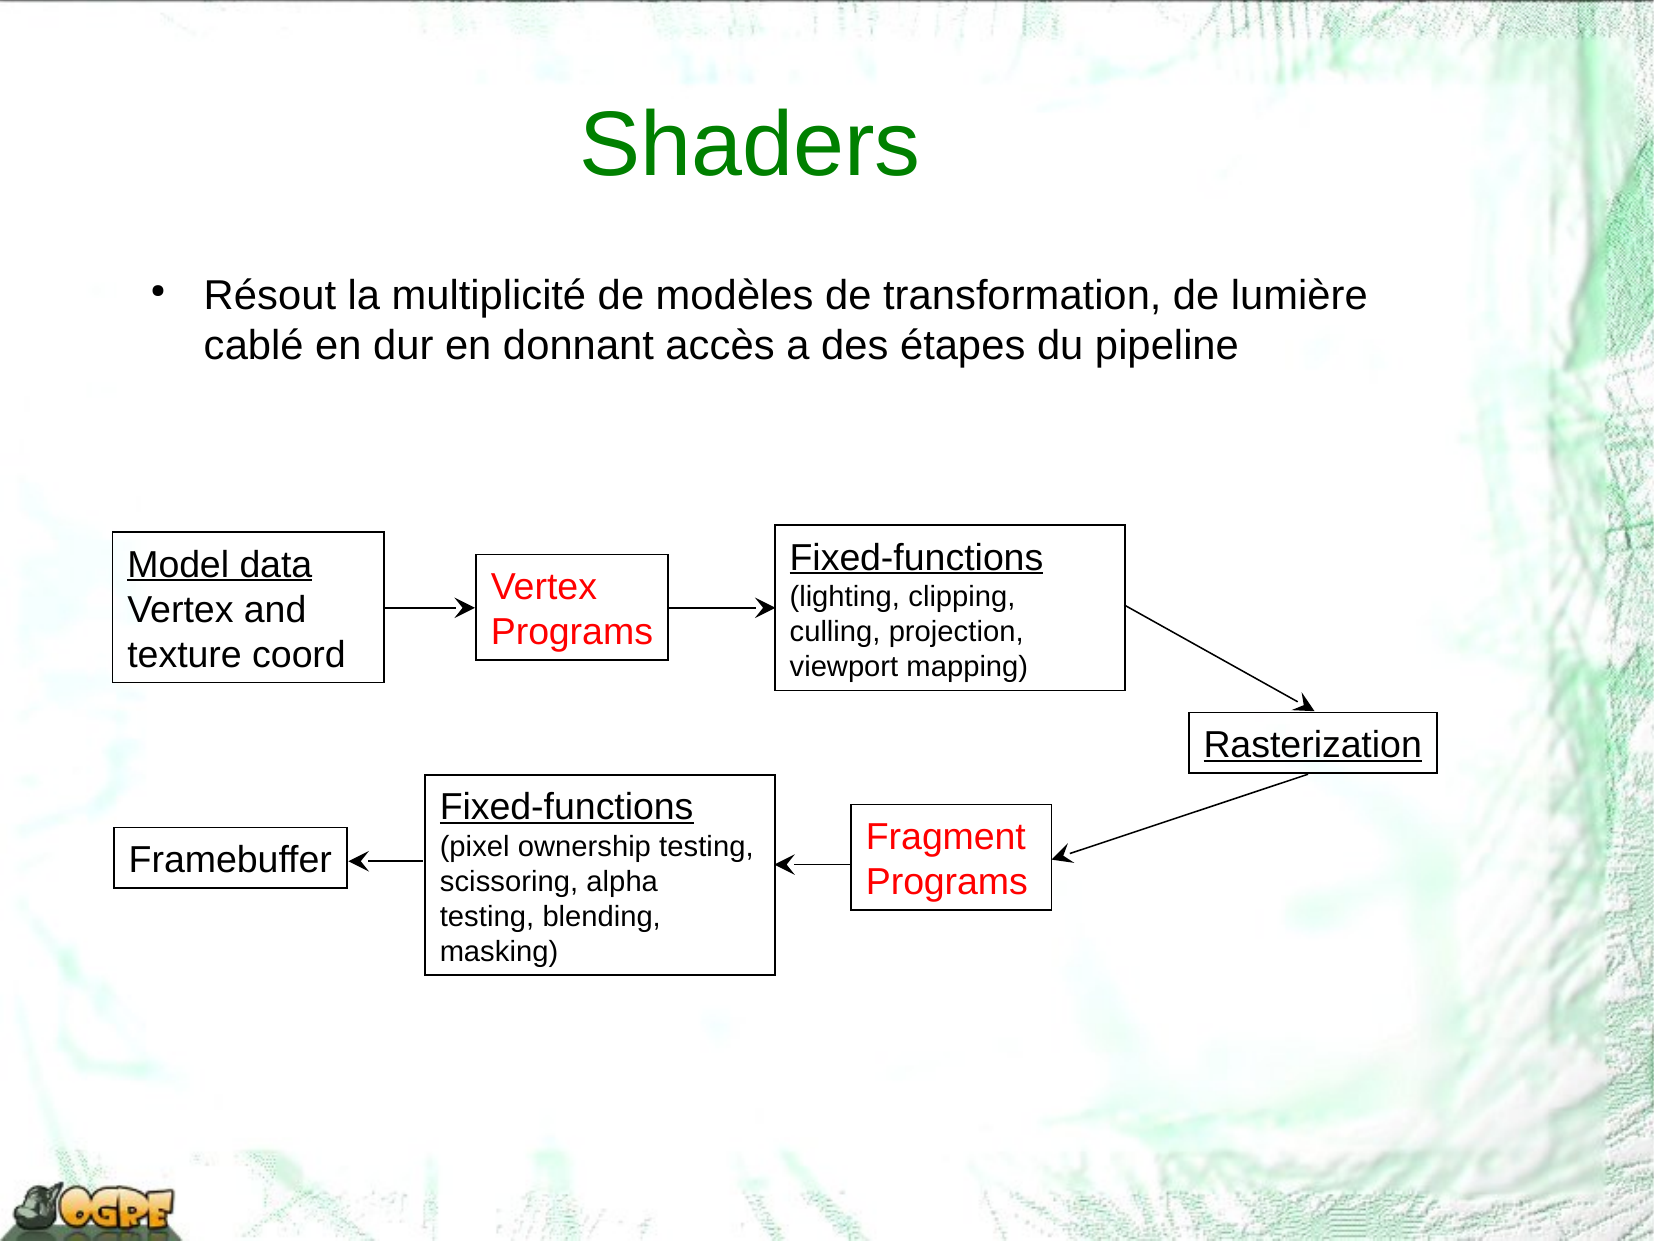

# Shaders
Résout la multiplicité de modèles de transformation, de lumière cablé en dur en donnant accès a des étapes du pipeline
Fixed-functions
(lighting, clipping, culling, projection, viewport mapping)
Model data Vertex and texture coord
Vertex
Programs
Rasterization
Fixed-functions
(pixel ownership testing, scissoring, alpha testing, blending, masking)
Fragment
Programs
Framebuffer